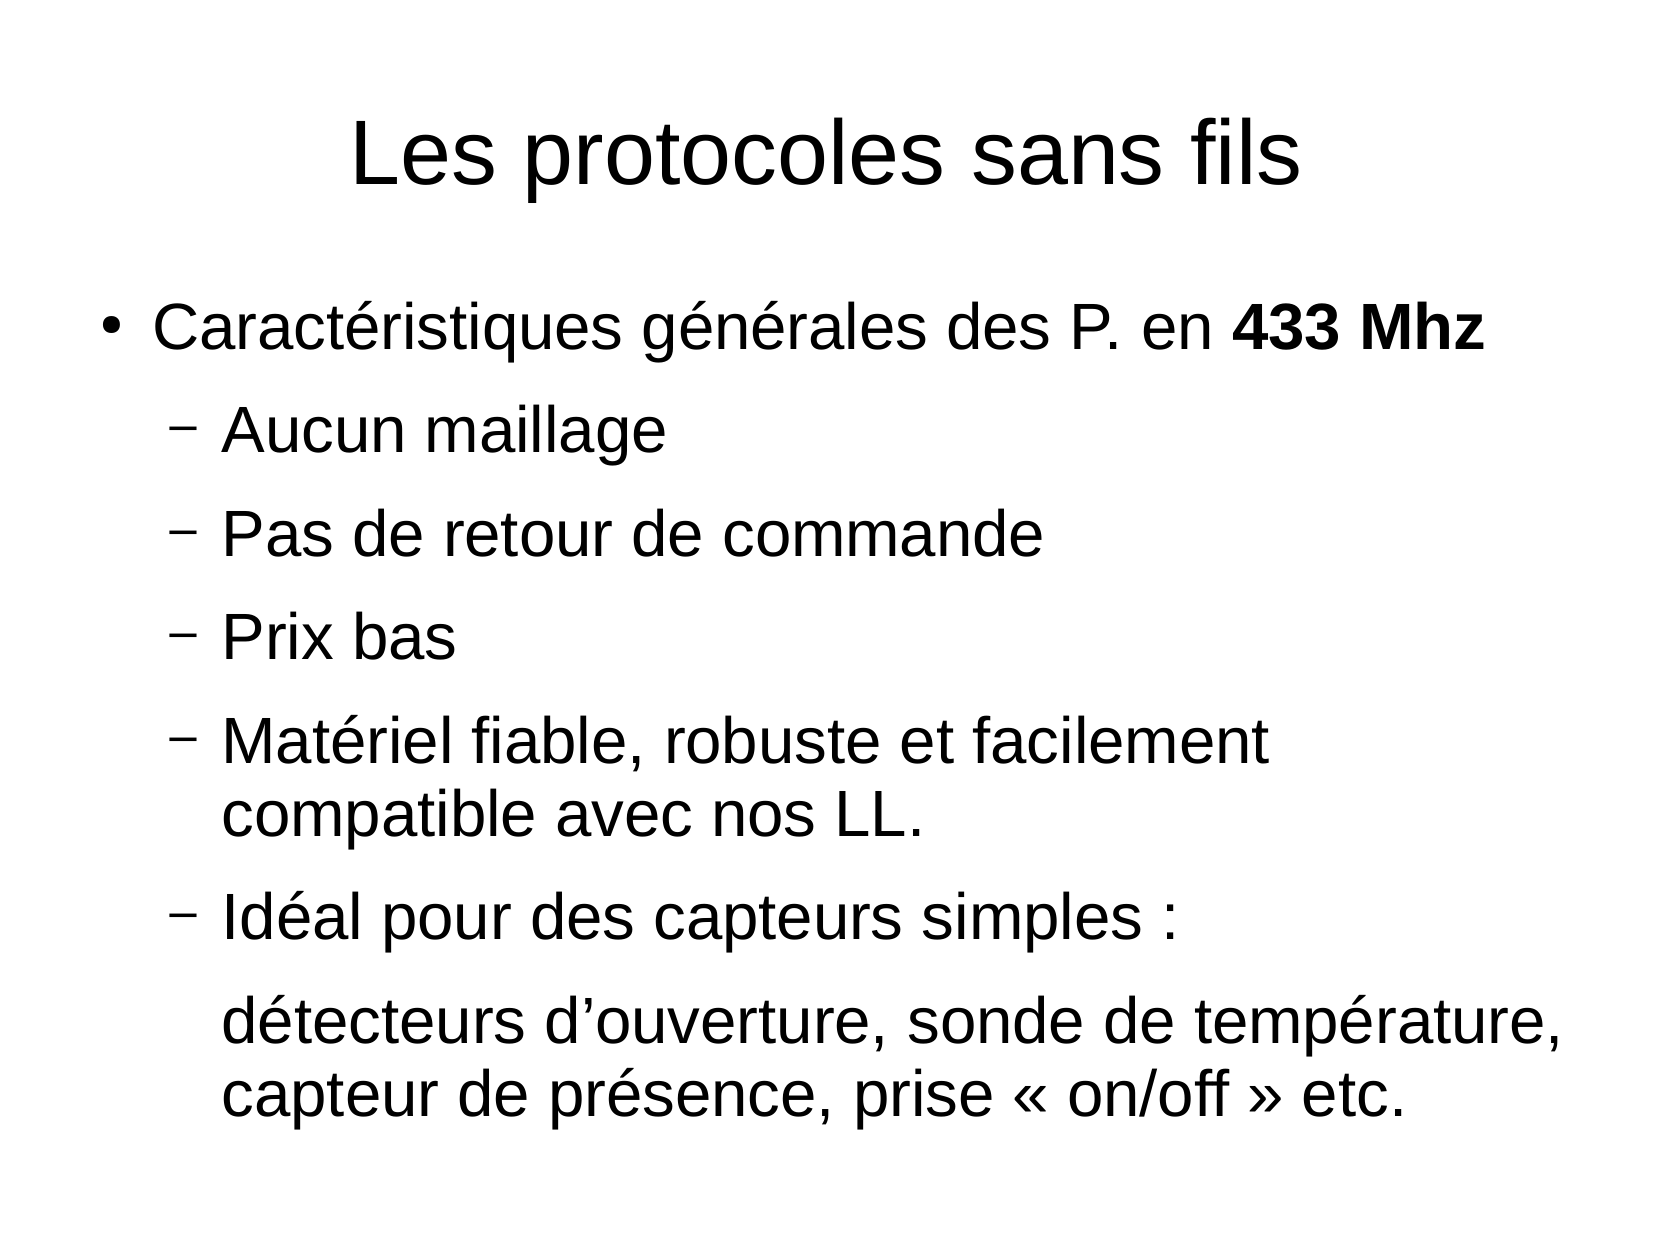

# Les protocoles sans fils
Caractéristiques générales des P. en 433 Mhz
Aucun maillage
Pas de retour de commande
Prix bas
Matériel fiable, robuste et facilement compatible avec nos LL.
Idéal pour des capteurs simples :
détecteurs d’ouverture, sonde de température, capteur de présence, prise « on/off » etc.